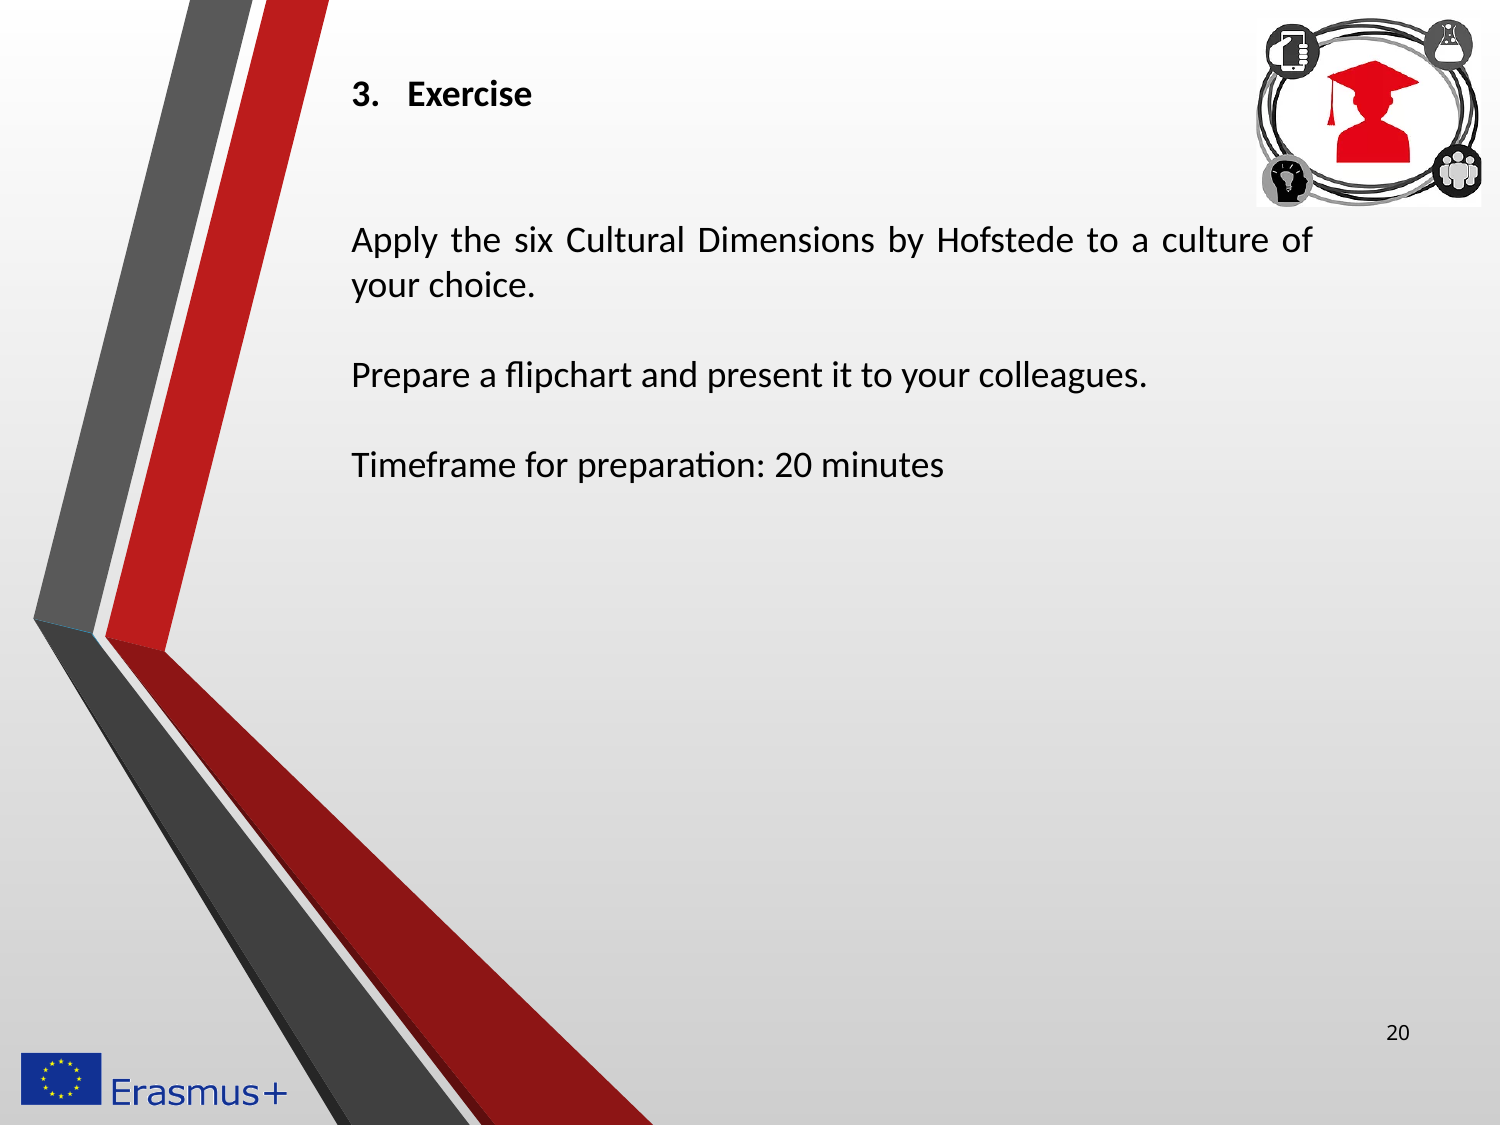

Exercise
Apply the six Cultural Dimensions by Hofstede to a culture of your choice.
Prepare a flipchart and present it to your colleagues.
Timeframe for preparation: 20 minutes